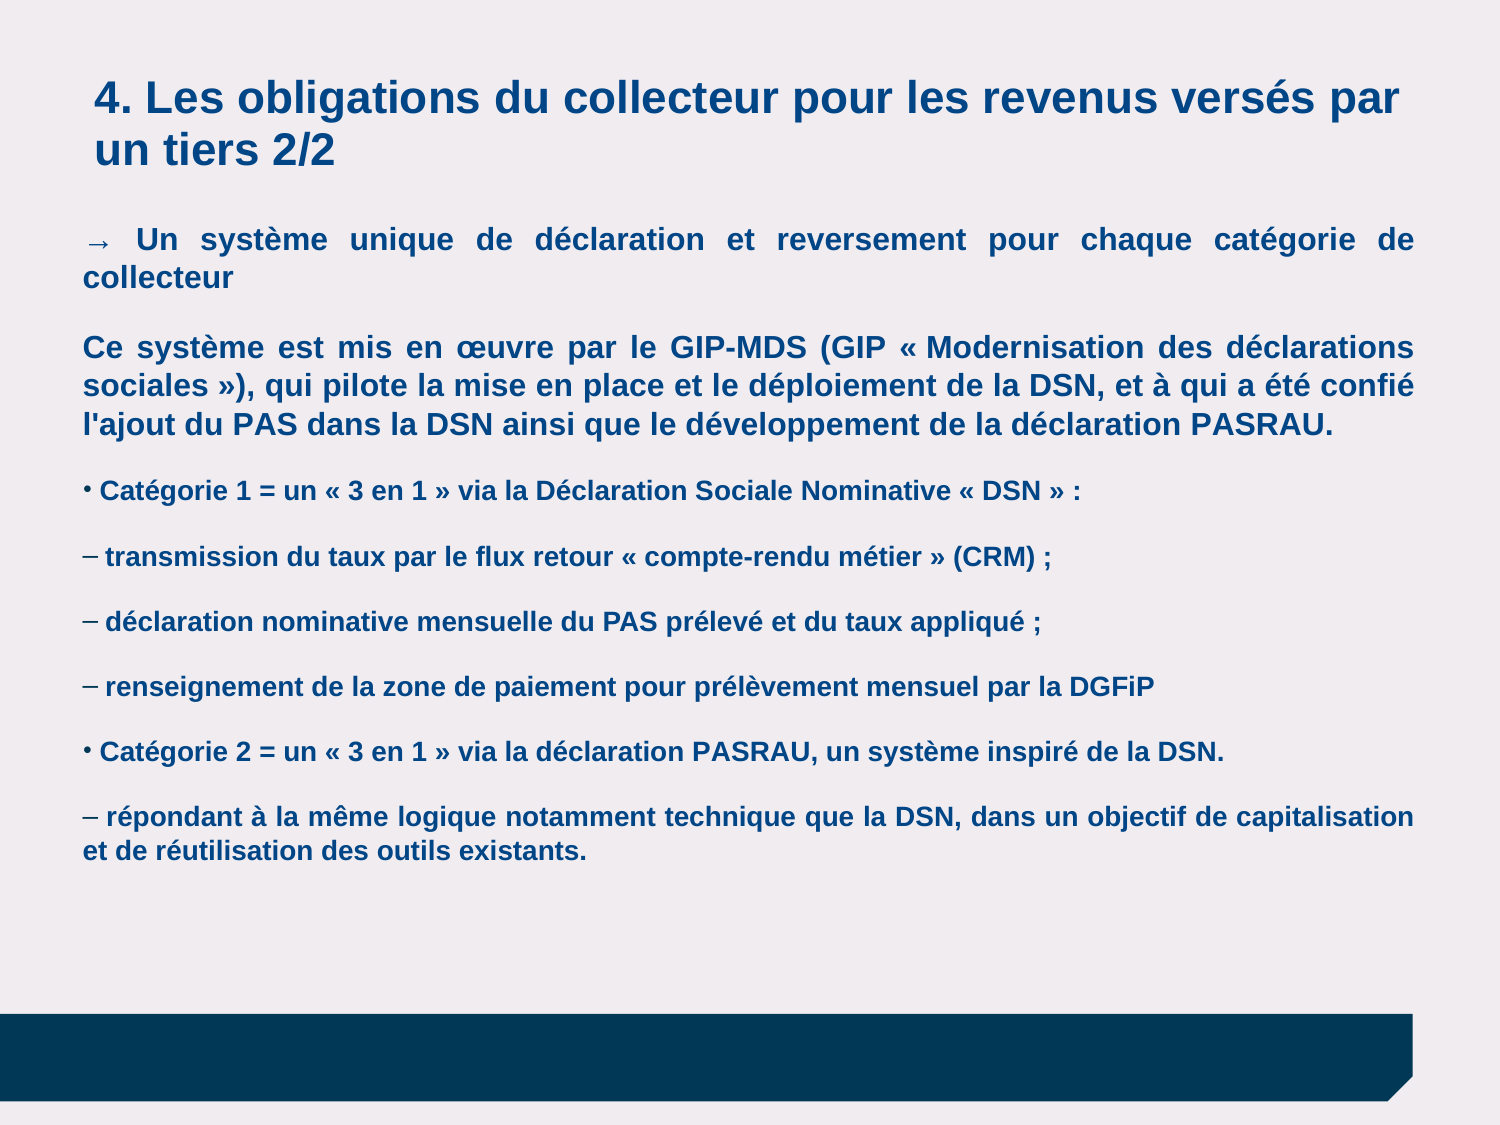

# 4. Les obligations du collecteur pour les revenus versés par un tiers 2/2
→ Un système unique de déclaration et reversement pour chaque catégorie de collecteur
Ce système est mis en œuvre par le GIP-MDS (GIP « Modernisation des déclarations sociales »), qui pilote la mise en place et le déploiement de la DSN, et à qui a été confié l'ajout du PAS dans la DSN ainsi que le développement de la déclaration PASRAU.
 Catégorie 1 = un « 3 en 1 » via la Déclaration Sociale Nominative « DSN » :
 transmission du taux par le flux retour « compte-rendu métier » (CRM) ;
 déclaration nominative mensuelle du PAS prélevé et du taux appliqué ;
 renseignement de la zone de paiement pour prélèvement mensuel par la DGFiP
 Catégorie 2 = un « 3 en 1 » via la déclaration PASRAU, un système inspiré de la DSN.
 répondant à la même logique notamment technique que la DSN, dans un objectif de capitalisation et de réutilisation des outils existants.